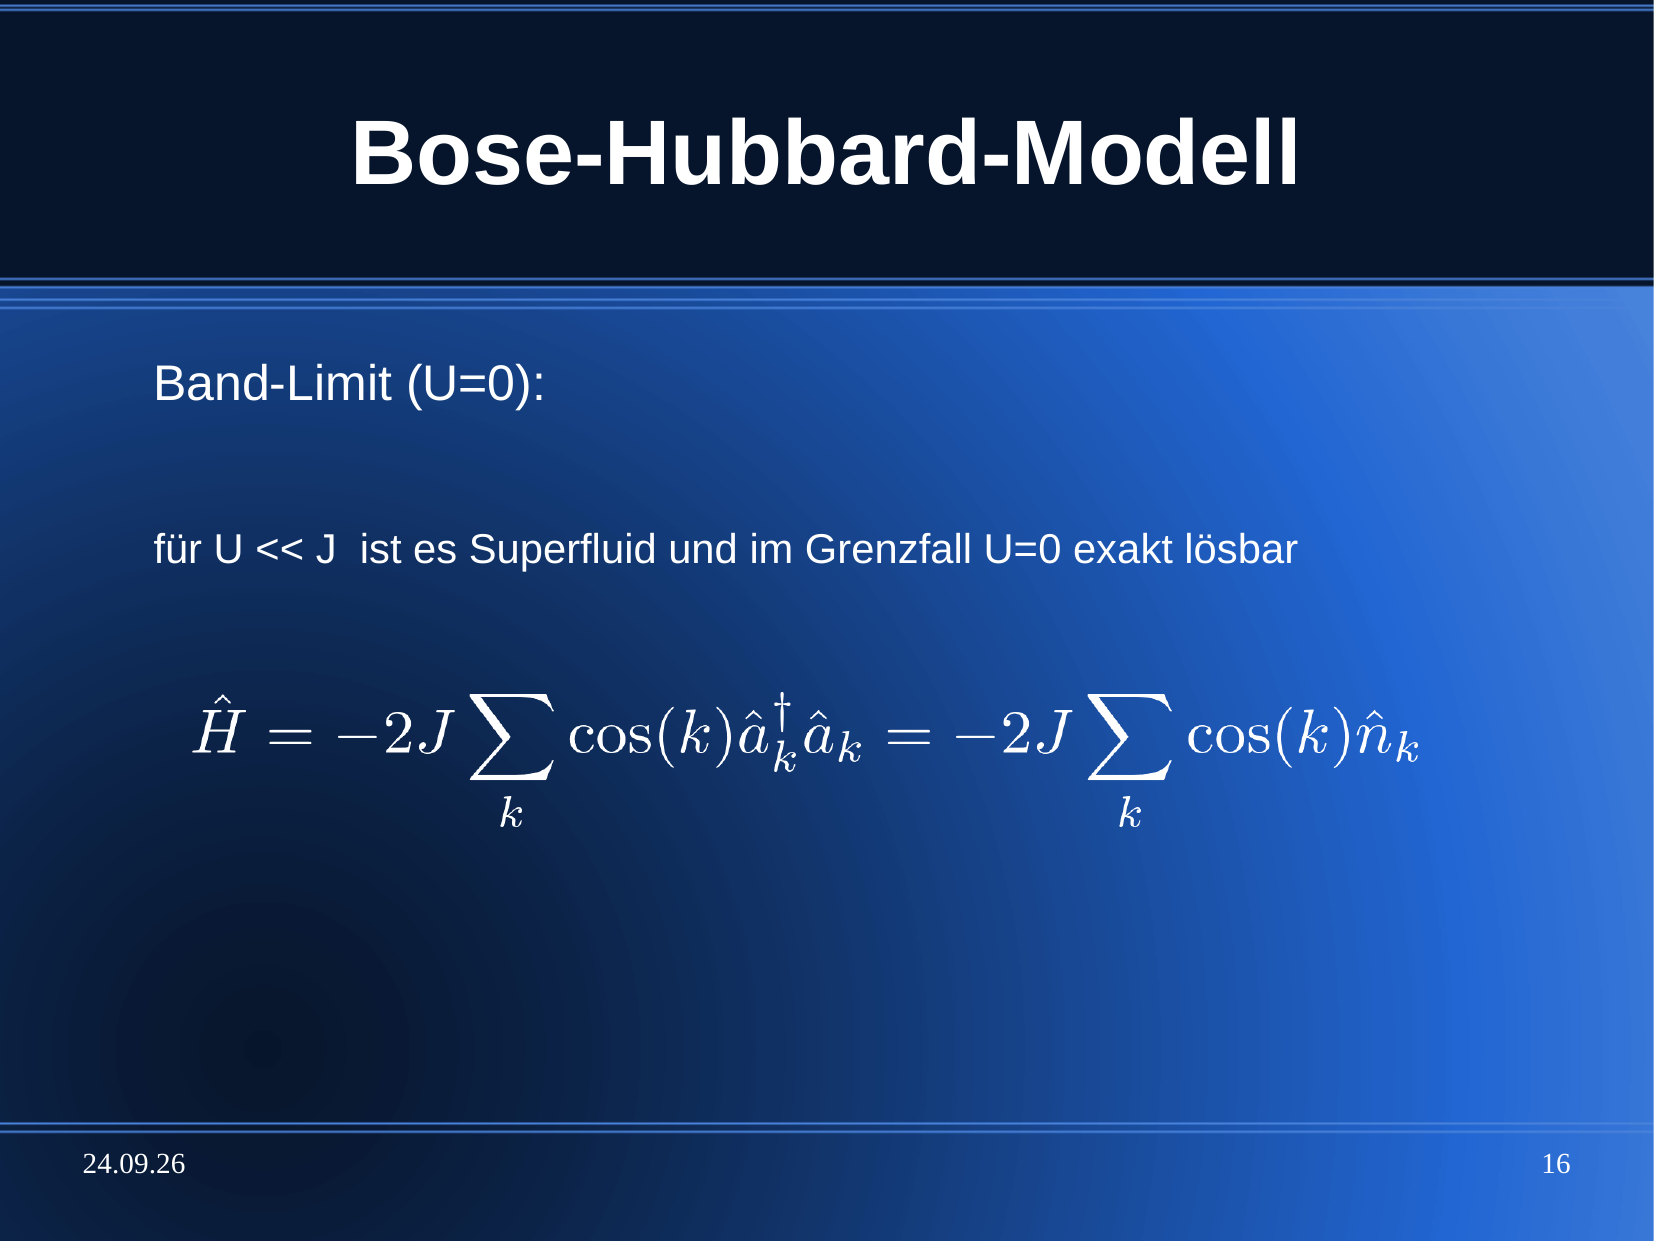

# Bose-Hubbard-Modell
Band-Limit (U=0):
für U << J ist es Superfluid und im Grenzfall U=0 exakt lösbar
16